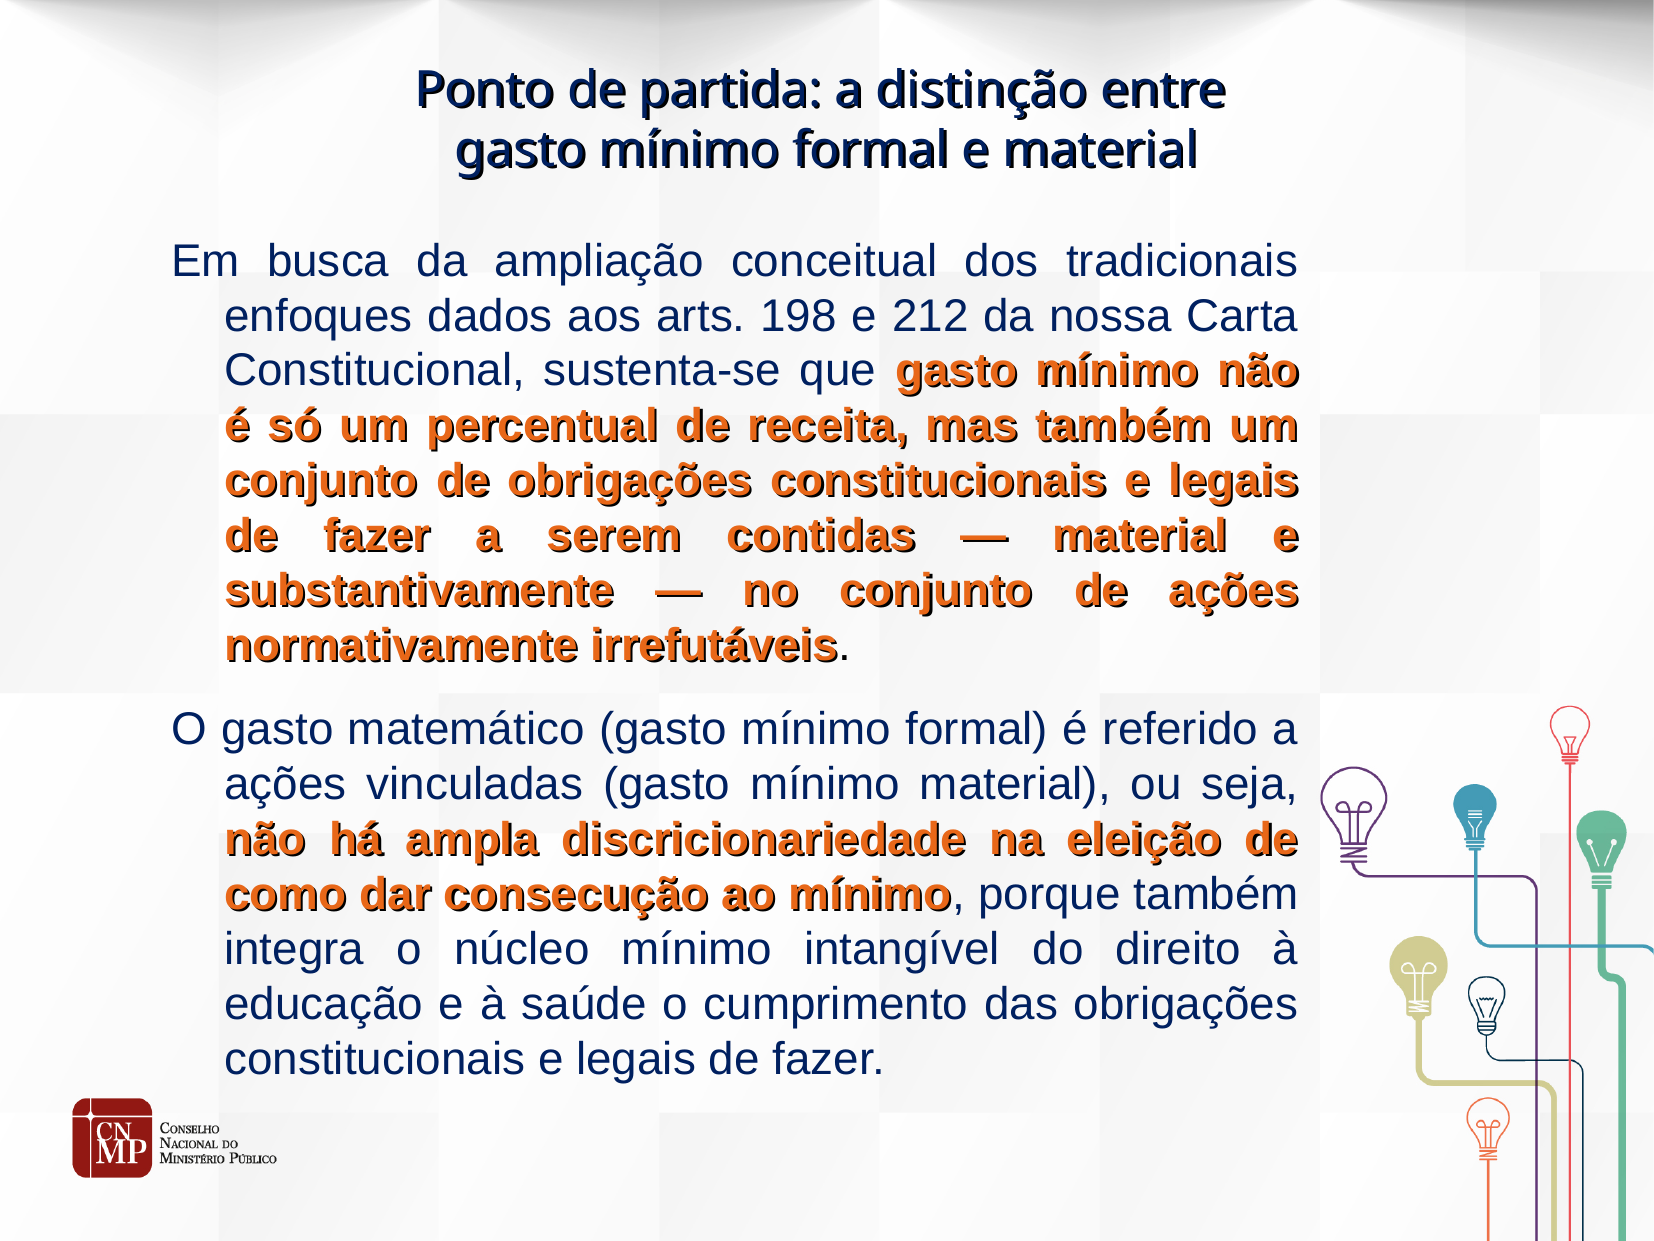

# Ponto de partida: a distinção entre gasto mínimo formal e material
Em busca da ampliação conceitual dos tradicionais enfoques dados aos arts. 198 e 212 da nossa Carta Constitucional, sustenta-se que gasto mínimo não é só um percentual de receita, mas também um conjunto de obrigações constitucionais e legais de fazer a serem contidas — material e substantivamente — no conjunto de ações normativamente irrefutáveis.
O gasto matemático (gasto mínimo formal) é referido a ações vinculadas (gasto mínimo material), ou seja, não há ampla discricionariedade na eleição de como dar consecução ao mínimo, porque também integra o núcleo mínimo intangível do direito à educação e à saúde o cumprimento das obrigações constitucionais e legais de fazer.